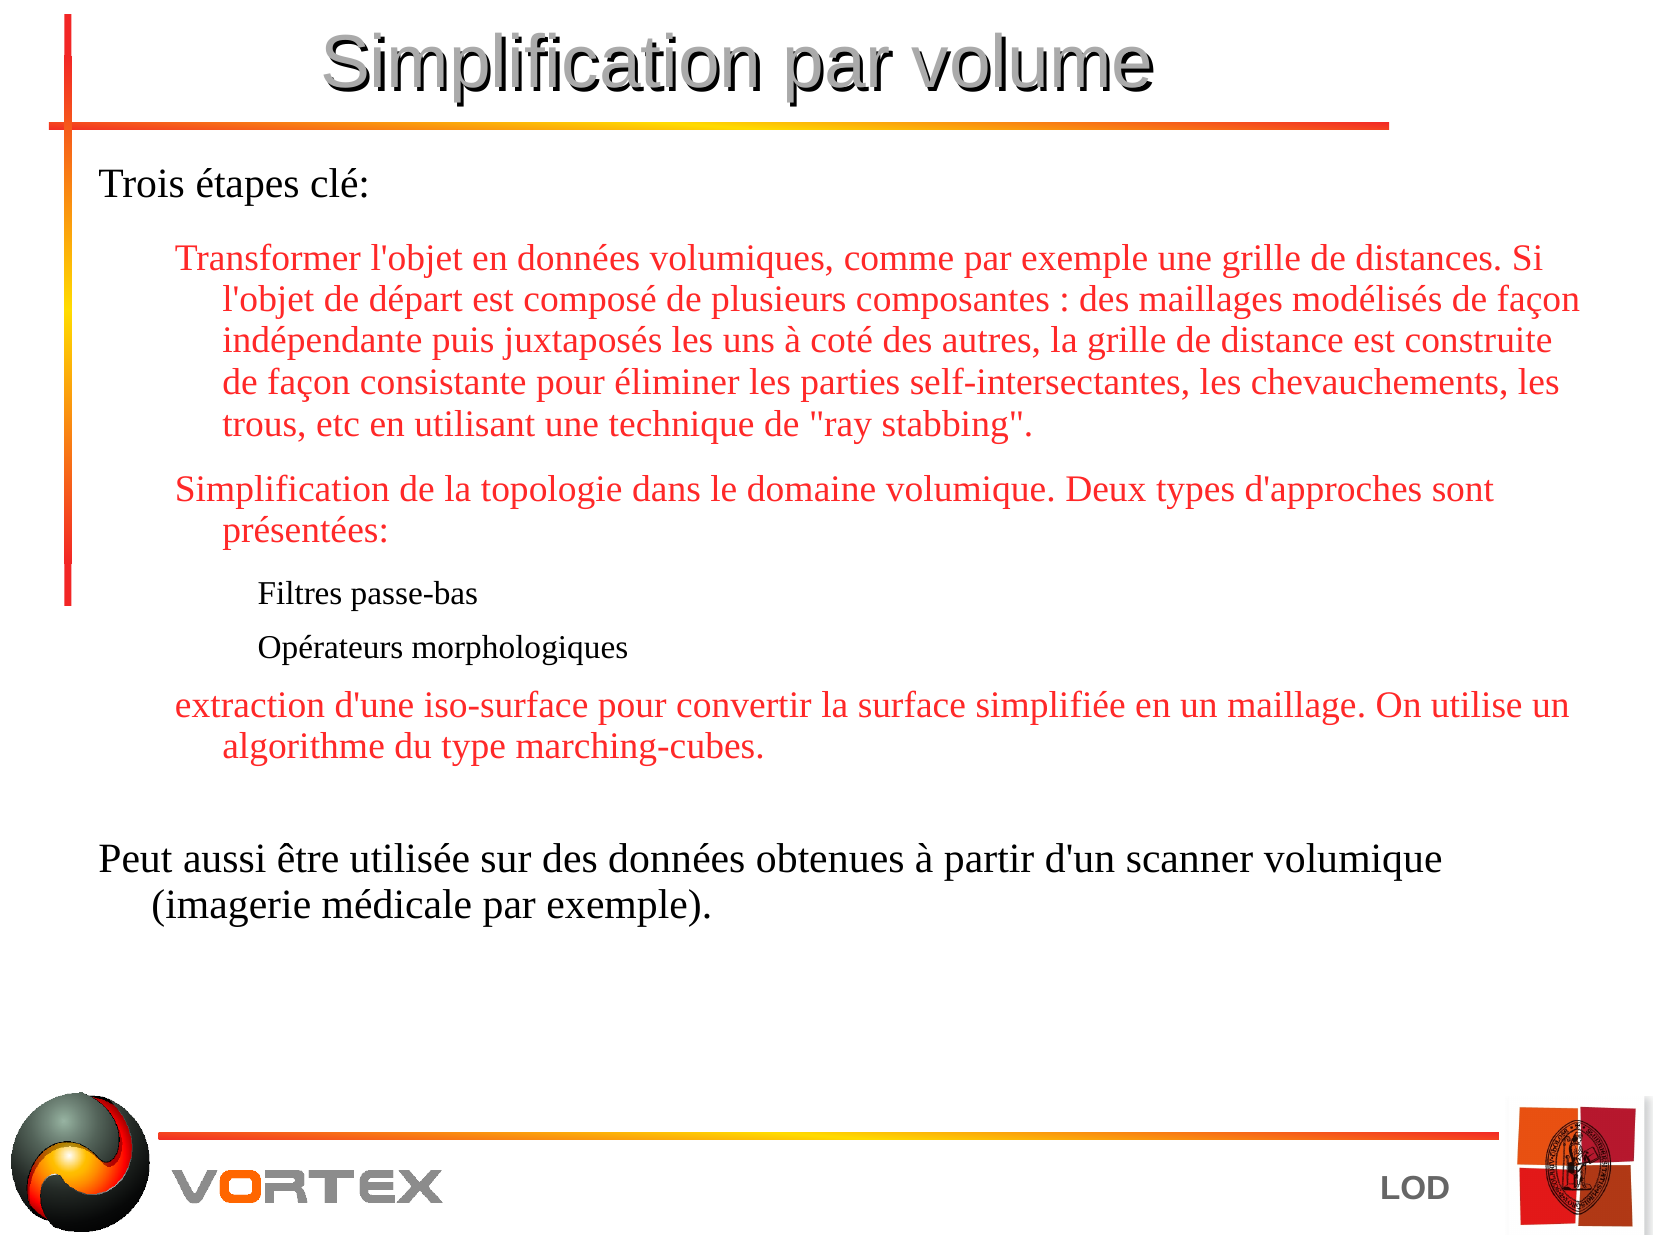

# Simplification par volume
Trois étapes clé:
Transformer l'objet en données volumiques, comme par exemple une grille de distances. Si l'objet de départ est composé de plusieurs composantes : des maillages modélisés de façon indépendante puis juxtaposés les uns à coté des autres, la grille de distance est construite de façon consistante pour éliminer les parties self-intersectantes, les chevauchements, les trous, etc en utilisant une technique de "ray stabbing".
Simplification de la topologie dans le domaine volumique. Deux types d'approches sont présentées:
Filtres passe-bas
Opérateurs morphologiques
extraction d'une iso-surface pour convertir la surface simplifiée en un maillage. On utilise un algorithme du type marching-cubes.
Peut aussi être utilisée sur des données obtenues à partir d'un scanner volumique (imagerie médicale par exemple).